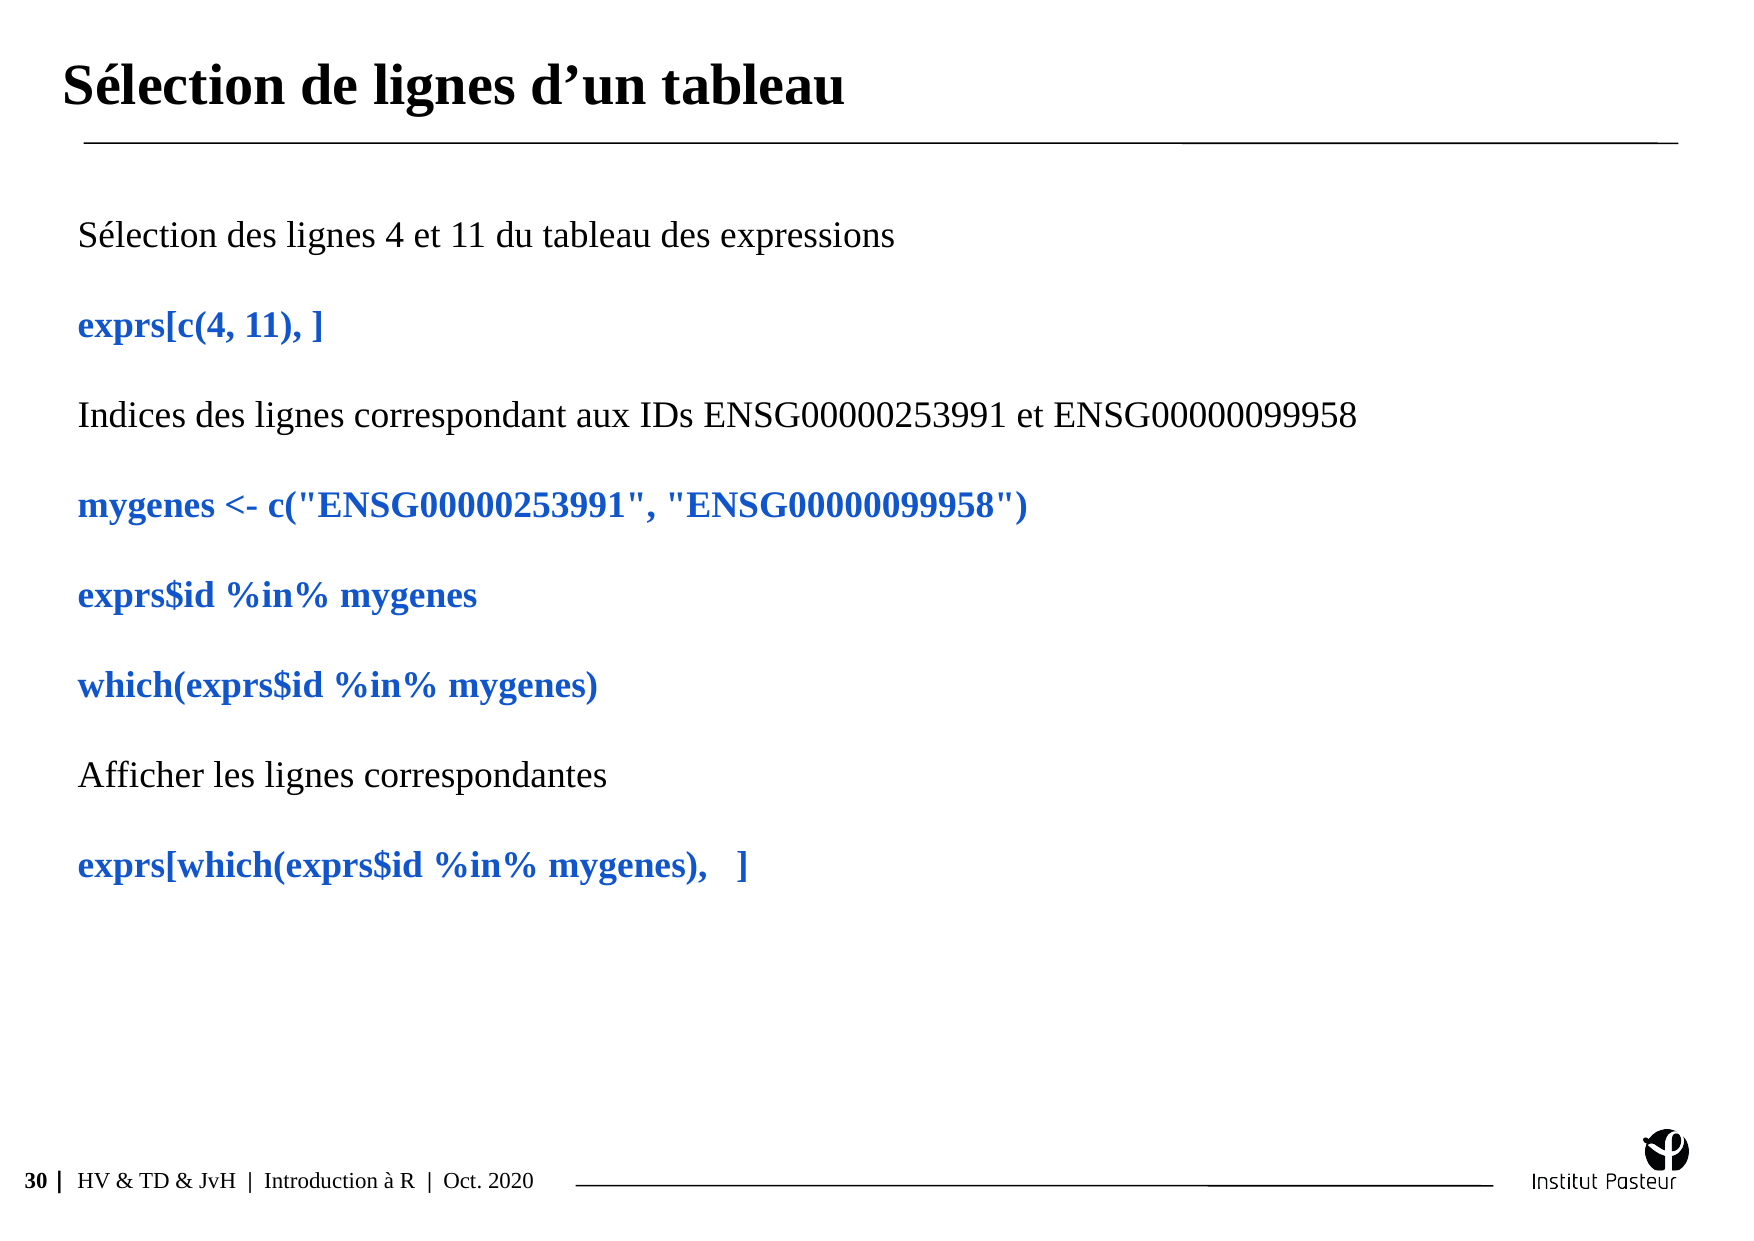

Sélection de lignes d’un tableau
# Sélection des lignes 4 et 11 du tableau des expressions
exprs[c(4, 11), ]
Indices des lignes correspondant aux IDs ENSG00000253991 et ENSG00000099958
mygenes <- c("ENSG00000253991", "ENSG00000099958")
exprs$id %in% mygenes
which(exprs$id %in% mygenes)
Afficher les lignes correspondantes
exprs[which(exprs$id %in% mygenes), ]